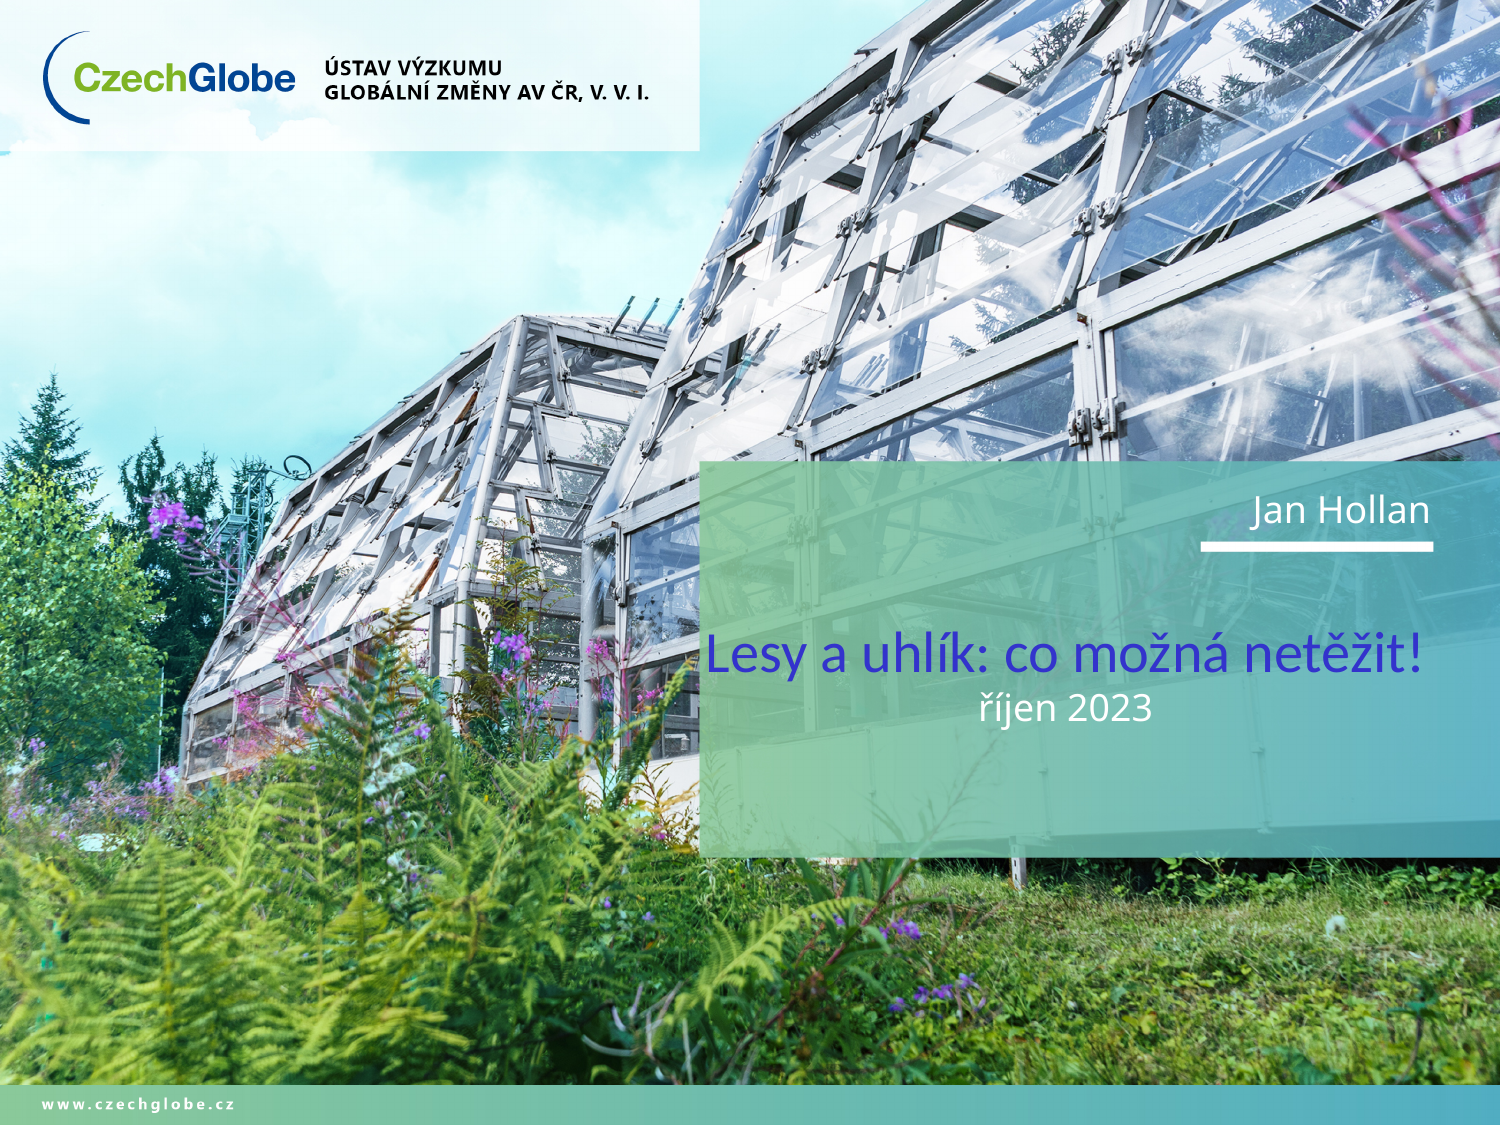

Jan Hollan
Lesy a uhlík: co možná netěžit!říjen 2023